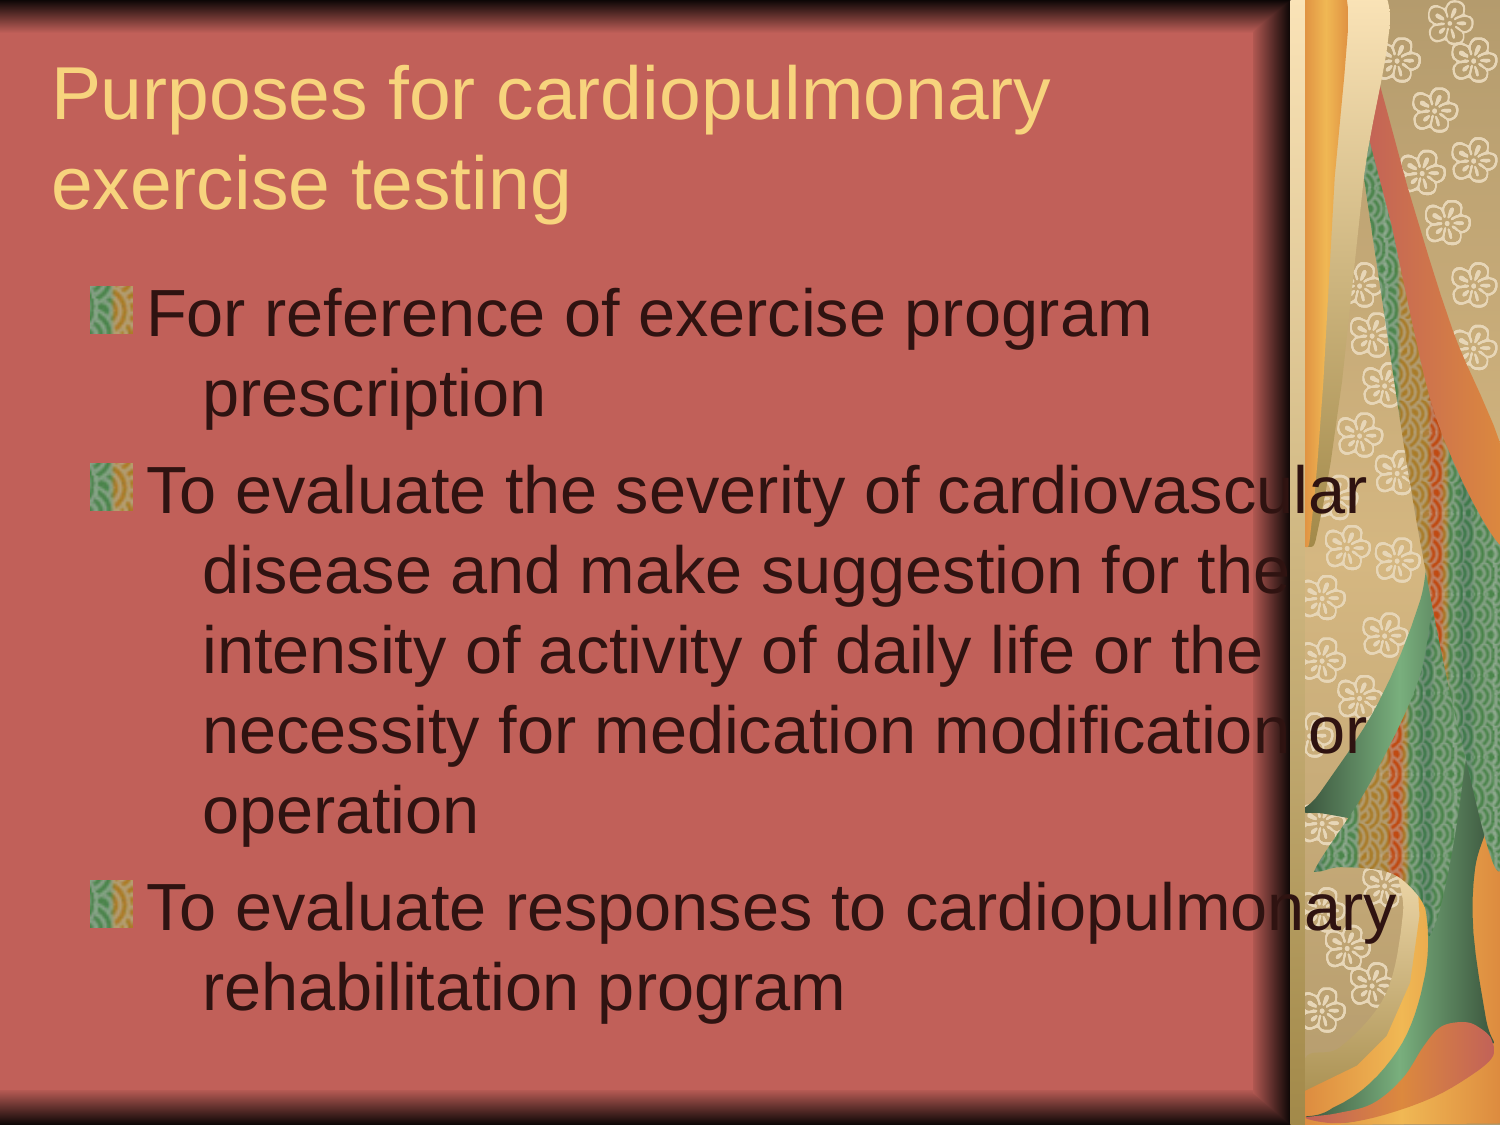

# Purposes for cardiopulmonary exercise testing
For reference of exercise program prescription
To evaluate the severity of cardiovascular disease and make suggestion for the intensity of activity of daily life or the necessity for medication modification or operation
To evaluate responses to cardiopulmonary rehabilitation program